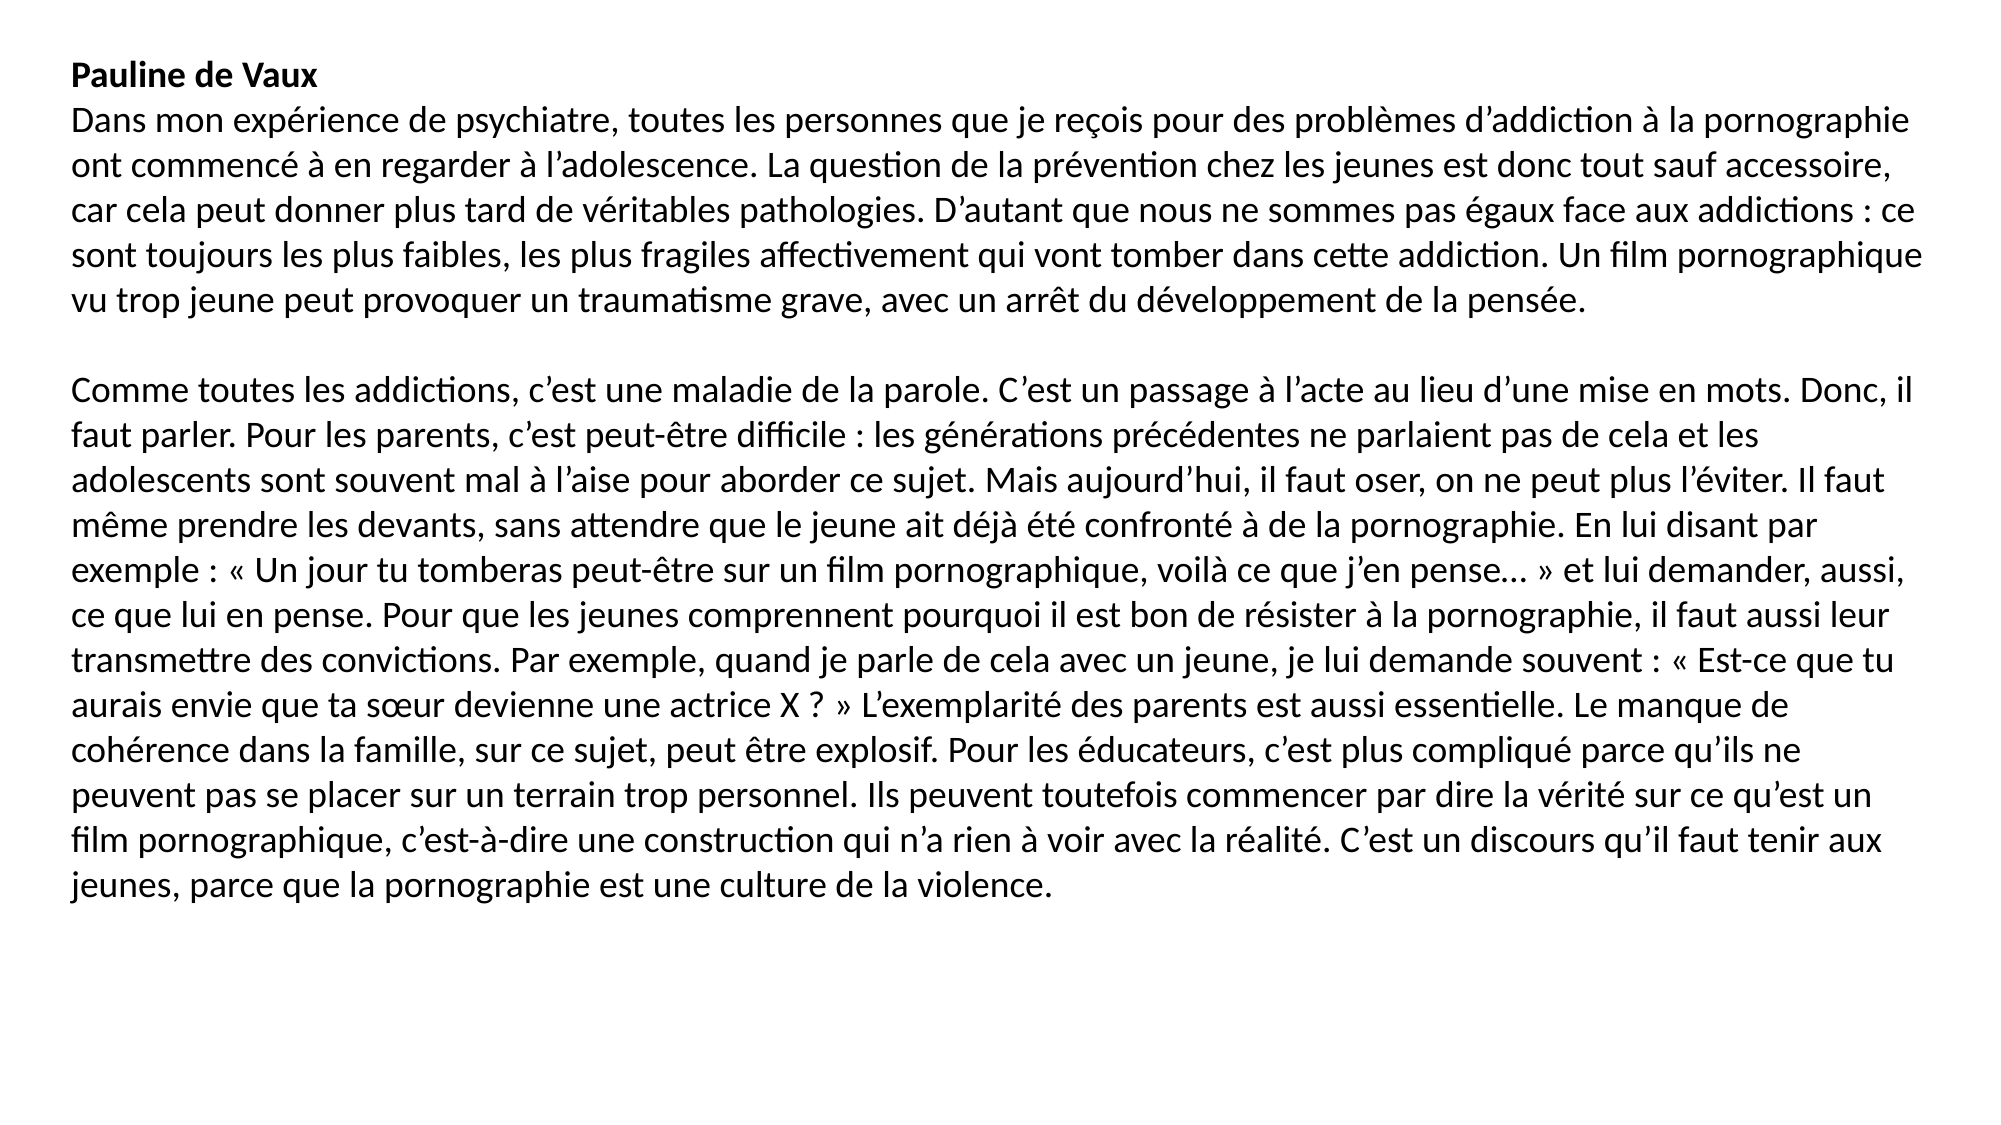

Pauline de Vaux
Dans mon expérience de psychiatre, toutes les personnes que je reçois pour des problèmes d’addiction à la pornographie ont commencé à en regarder à l’adolescence. La question de la prévention chez les jeunes est donc tout sauf accessoire, car cela peut donner plus tard de véritables pathologies. D’autant que nous ne sommes pas égaux face aux addictions : ce sont toujours les plus faibles, les plus fragiles affectivement qui vont tomber dans cette addiction. Un film pornographique vu trop jeune peut provoquer un traumatisme grave, avec un arrêt du développement de la pensée.
Comme toutes les addictions, c’est une maladie de la parole. C’est un passage à l’acte au lieu d’une mise en mots. Donc, il faut parler. Pour les parents, c’est peut-être difficile : les générations précédentes ne parlaient pas de cela et les adolescents sont souvent mal à l’aise pour aborder ce sujet. Mais aujourd’hui, il faut oser, on ne peut plus l’éviter. Il faut même prendre les devants, sans attendre que le jeune ait déjà été confronté à de la pornographie. En lui disant par exemple : « Un jour tu tomberas peut-être sur un film pornographique, voilà ce que j’en pense… » et lui demander, aussi, ce que lui en pense. Pour que les jeunes comprennent pourquoi il est bon de résister à la pornographie, il faut aussi leur transmettre des convictions. Par exemple, quand je parle de cela avec un jeune, je lui demande souvent : « Est-ce que tu aurais envie que ta sœur devienne une actrice X ? » L’exemplarité des parents est aussi essentielle. Le manque de cohérence dans la famille, sur ce sujet, peut être explosif. Pour les éducateurs, c’est plus compliqué parce qu’ils ne peuvent pas se placer sur un terrain trop personnel. Ils peuvent toutefois commencer par dire la vérité sur ce qu’est un film pornographique, c’est-à-dire une construction qui n’a rien à voir avec la réalité. C’est un discours qu’il faut tenir aux jeunes, parce que la pornographie est une culture de la violence.